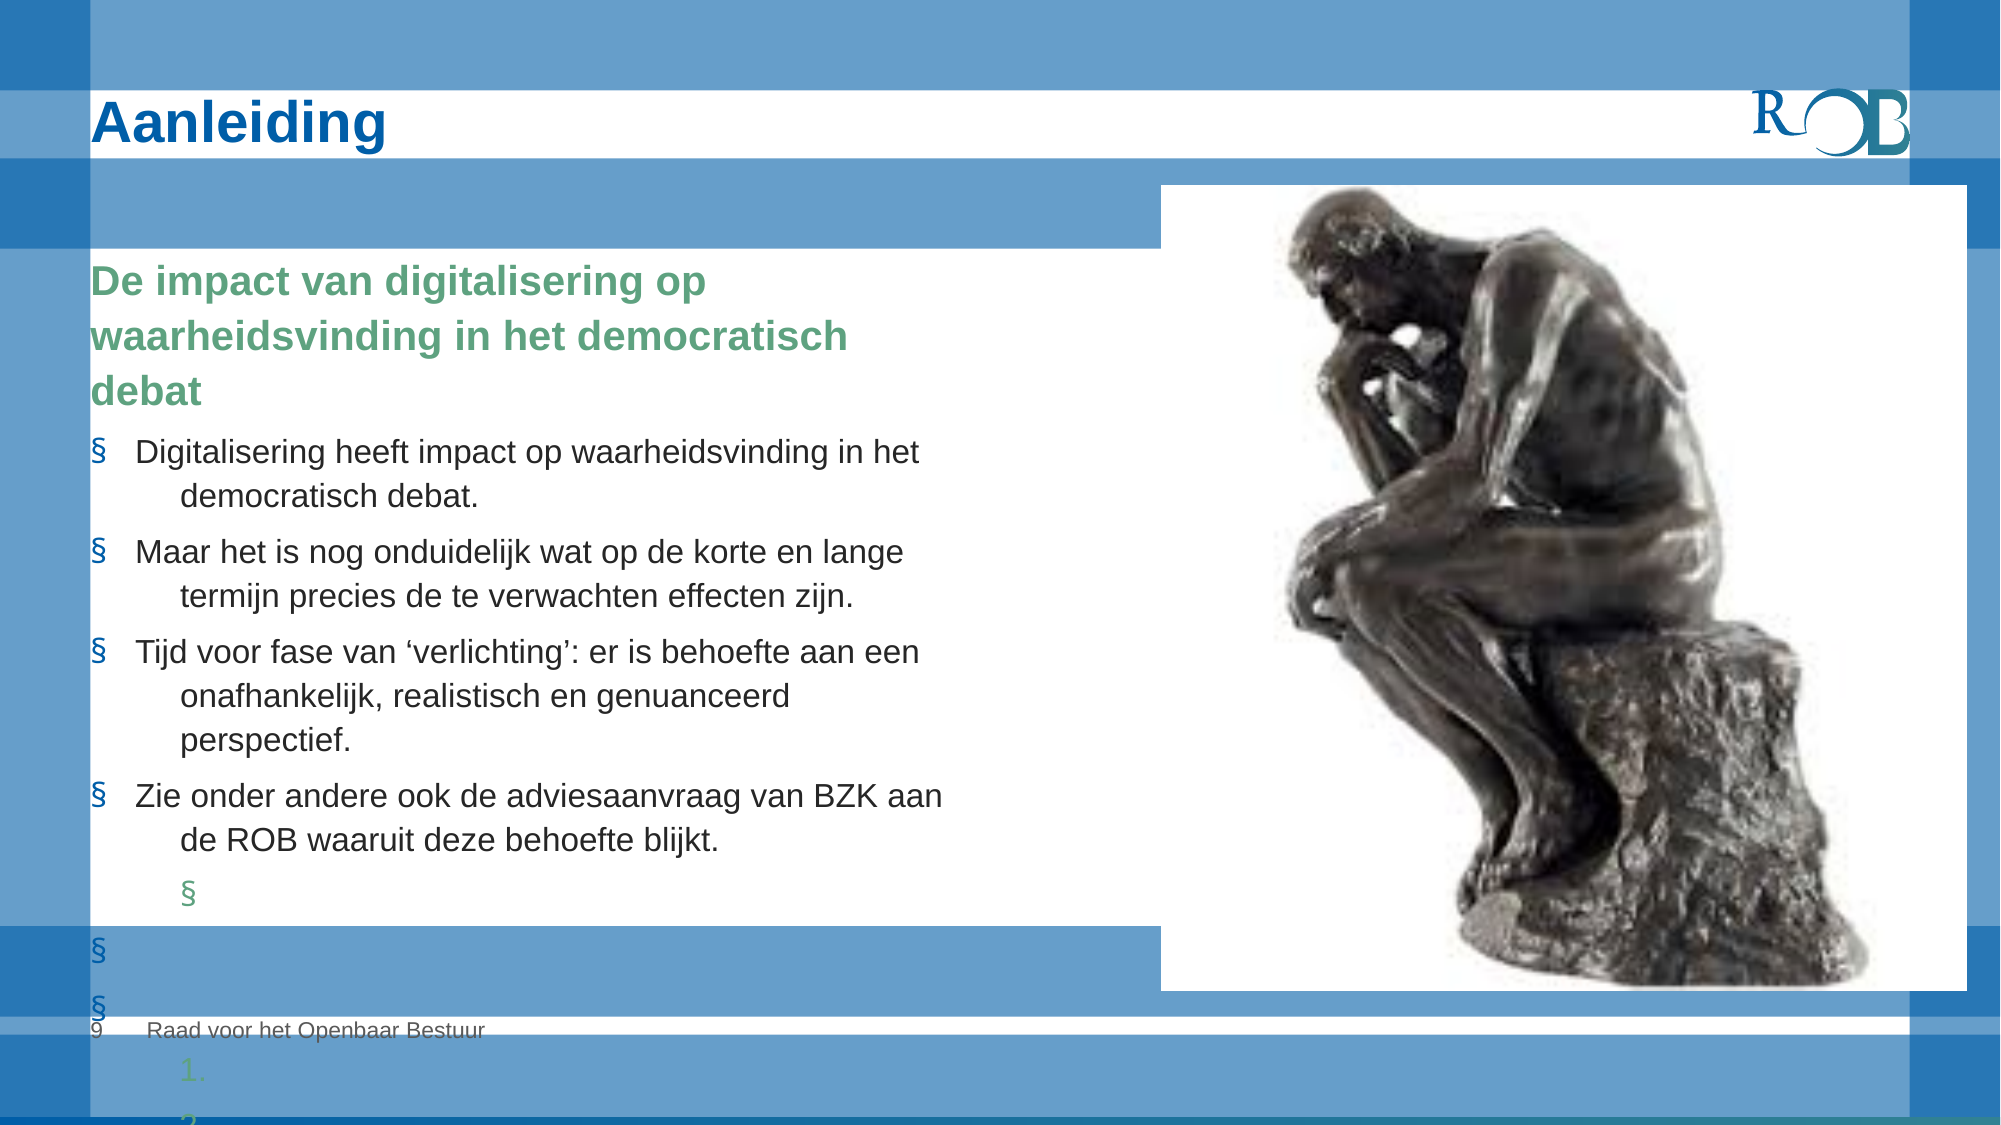

# Aanleiding
De impact van digitalisering op waarheidsvinding in het democratisch debat
Digitalisering heeft impact op waarheidsvinding in het democratisch debat.
Maar het is nog onduidelijk wat op de korte en lange termijn precies de te verwachten effecten zijn.
Tijd voor fase van ‘verlichting’: er is behoefte aan een onafhankelijk, realistisch en genuanceerd perspectief.
Zie onder andere ook de adviesaanvraag van BZK aan de ROB waaruit deze behoefte blijkt.
Raad voor het Openbaar Bestuur